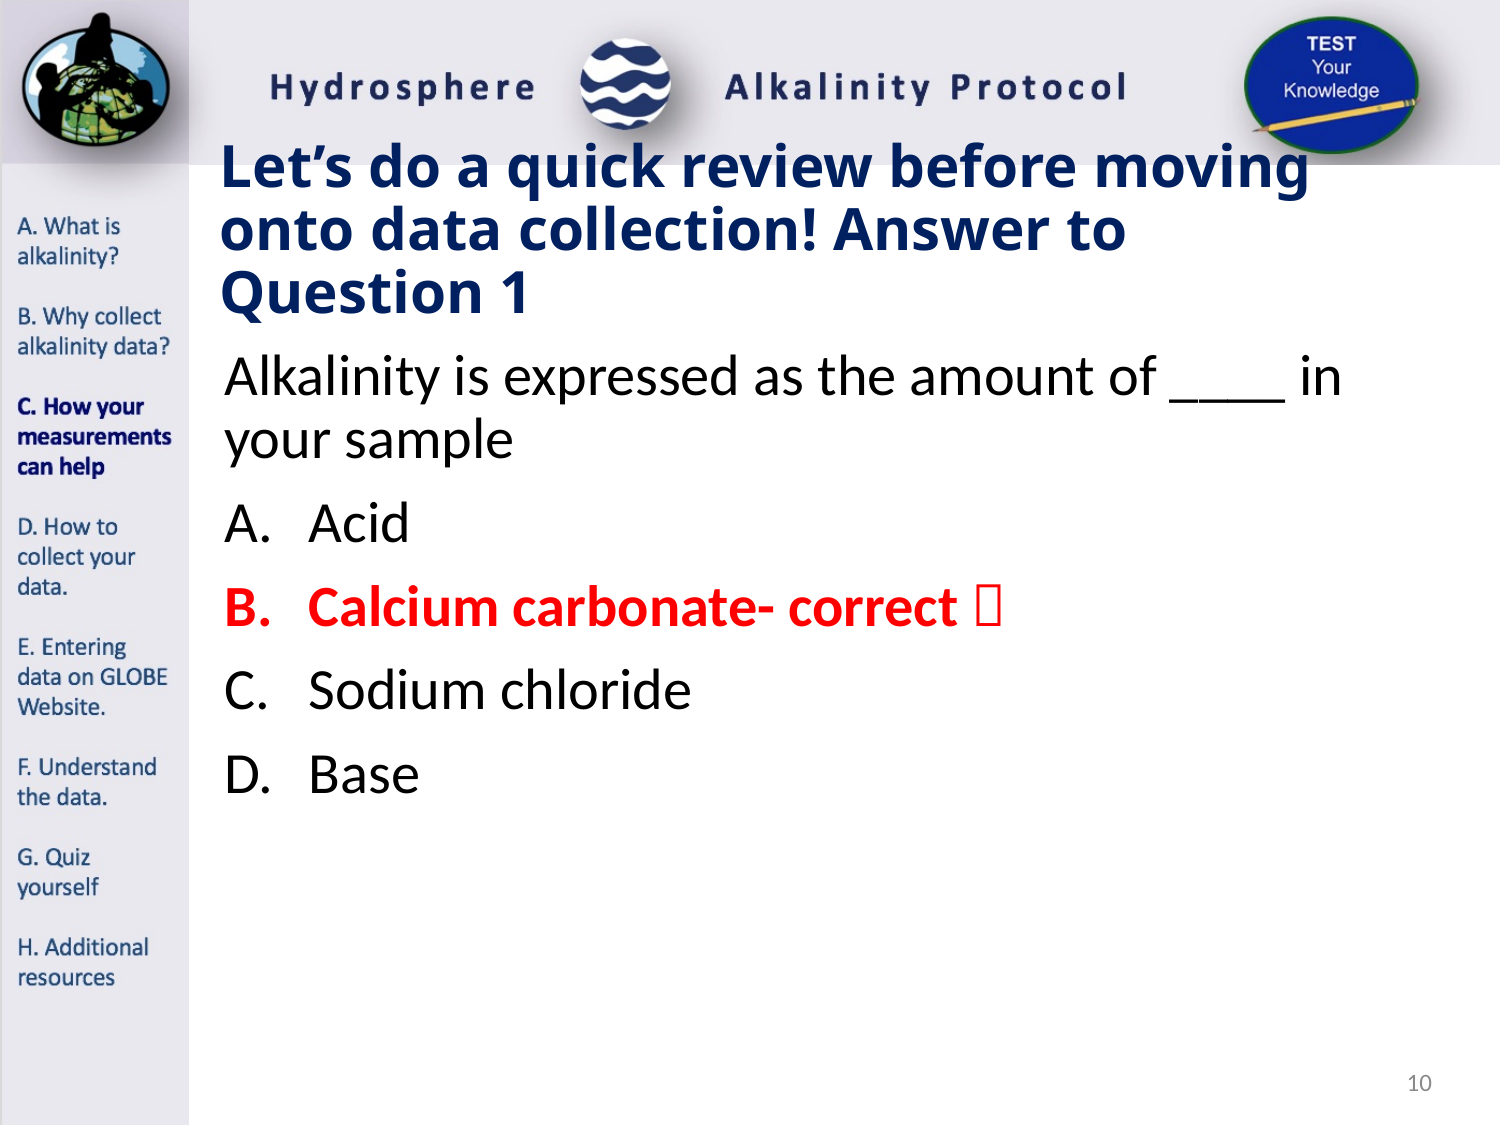

# Let’s do a quick review before moving onto data collection! Answer to Question 1
Alkalinity is expressed as the amount of ____ in your sample
Acid
Calcium carbonate- correct 
Sodium chloride
Base